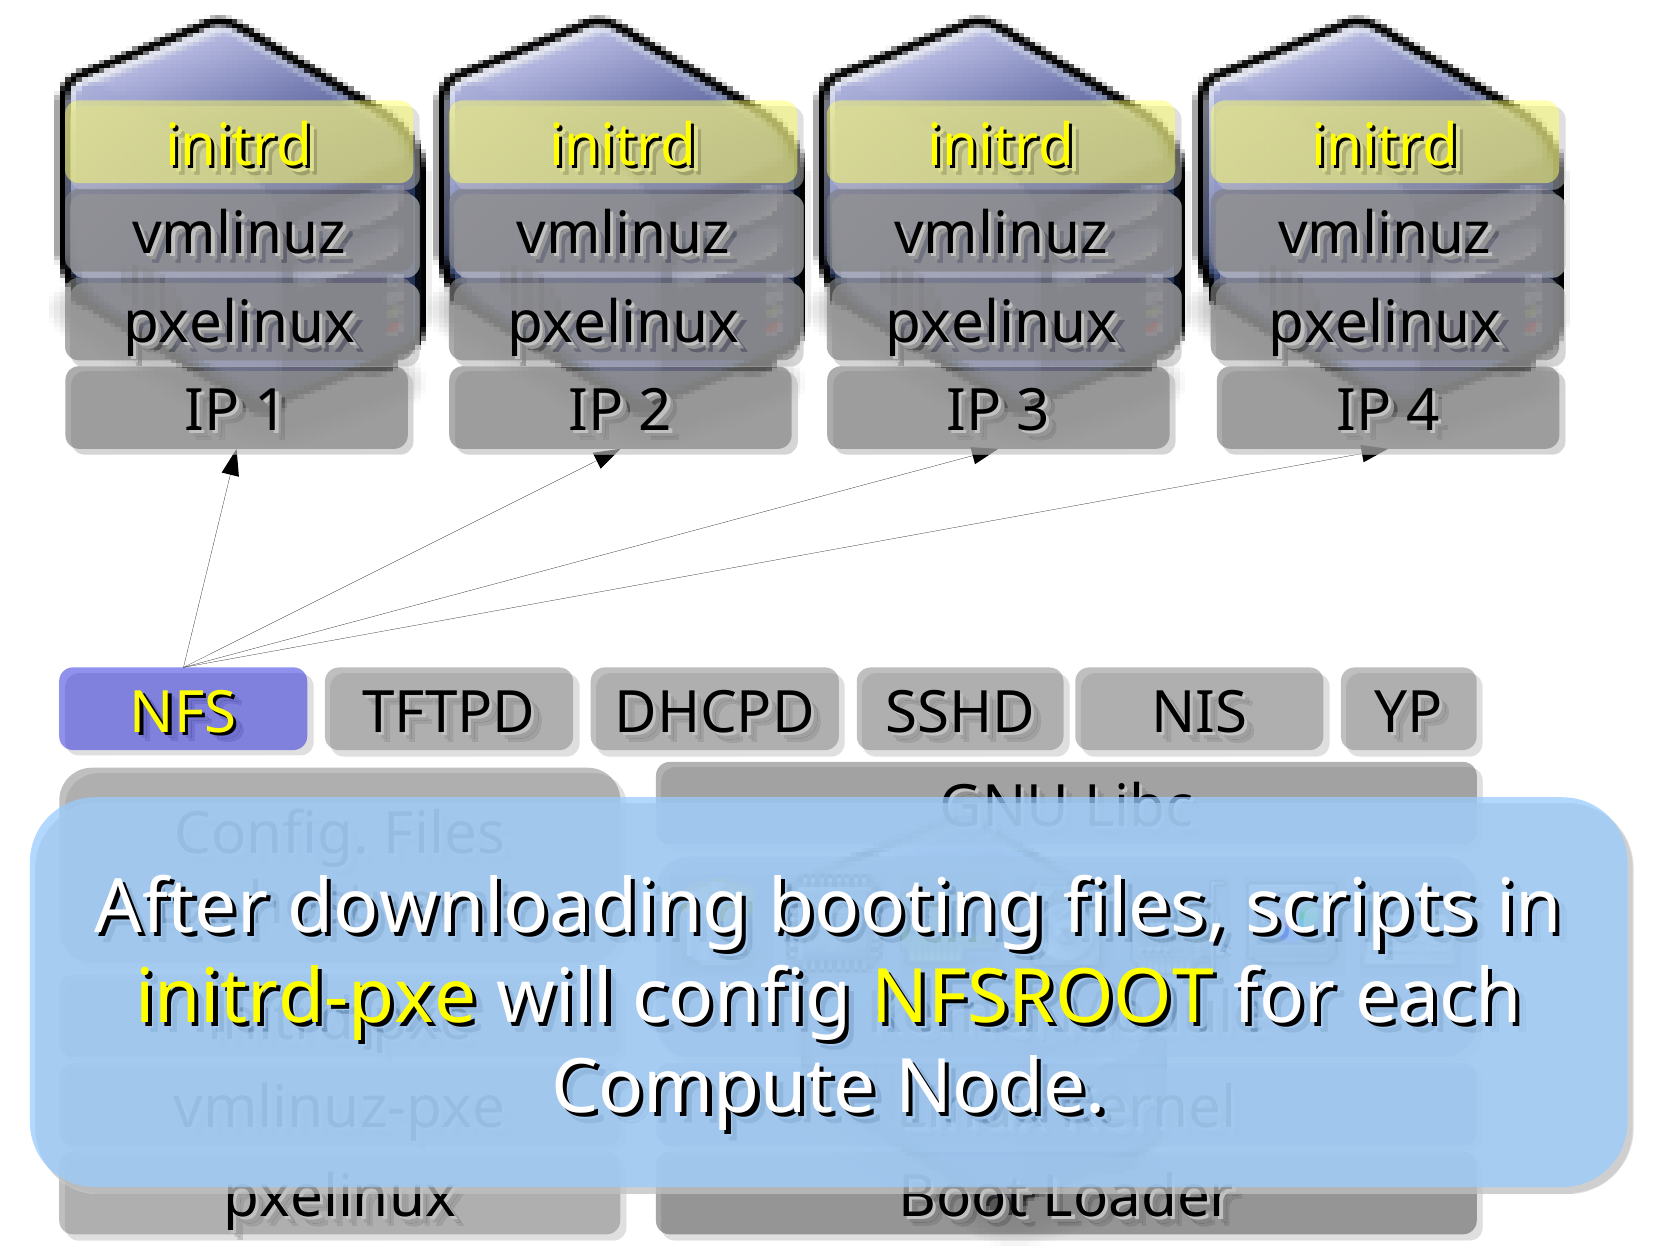

initrd
initrd
initrd
initrd
vmlinuz
vmlinuz
vmlinuz
vmlinuz
pxelinux
pxelinux
pxelinux
pxelinux
IP 1
IP 2
IP 3
IP 4
NFS
DHCPD
NIS
YP
TFTPD
SSHD
GNU Libc
Kernel Module
Linux Kernel
Boot Loader
Config. Files
Ex. hostname
After downloading booting files, scripts in initrd-pxe will config NFSROOT for each Compute Node.
initrd-pxe
vmlinuz-pxe
pxelinux